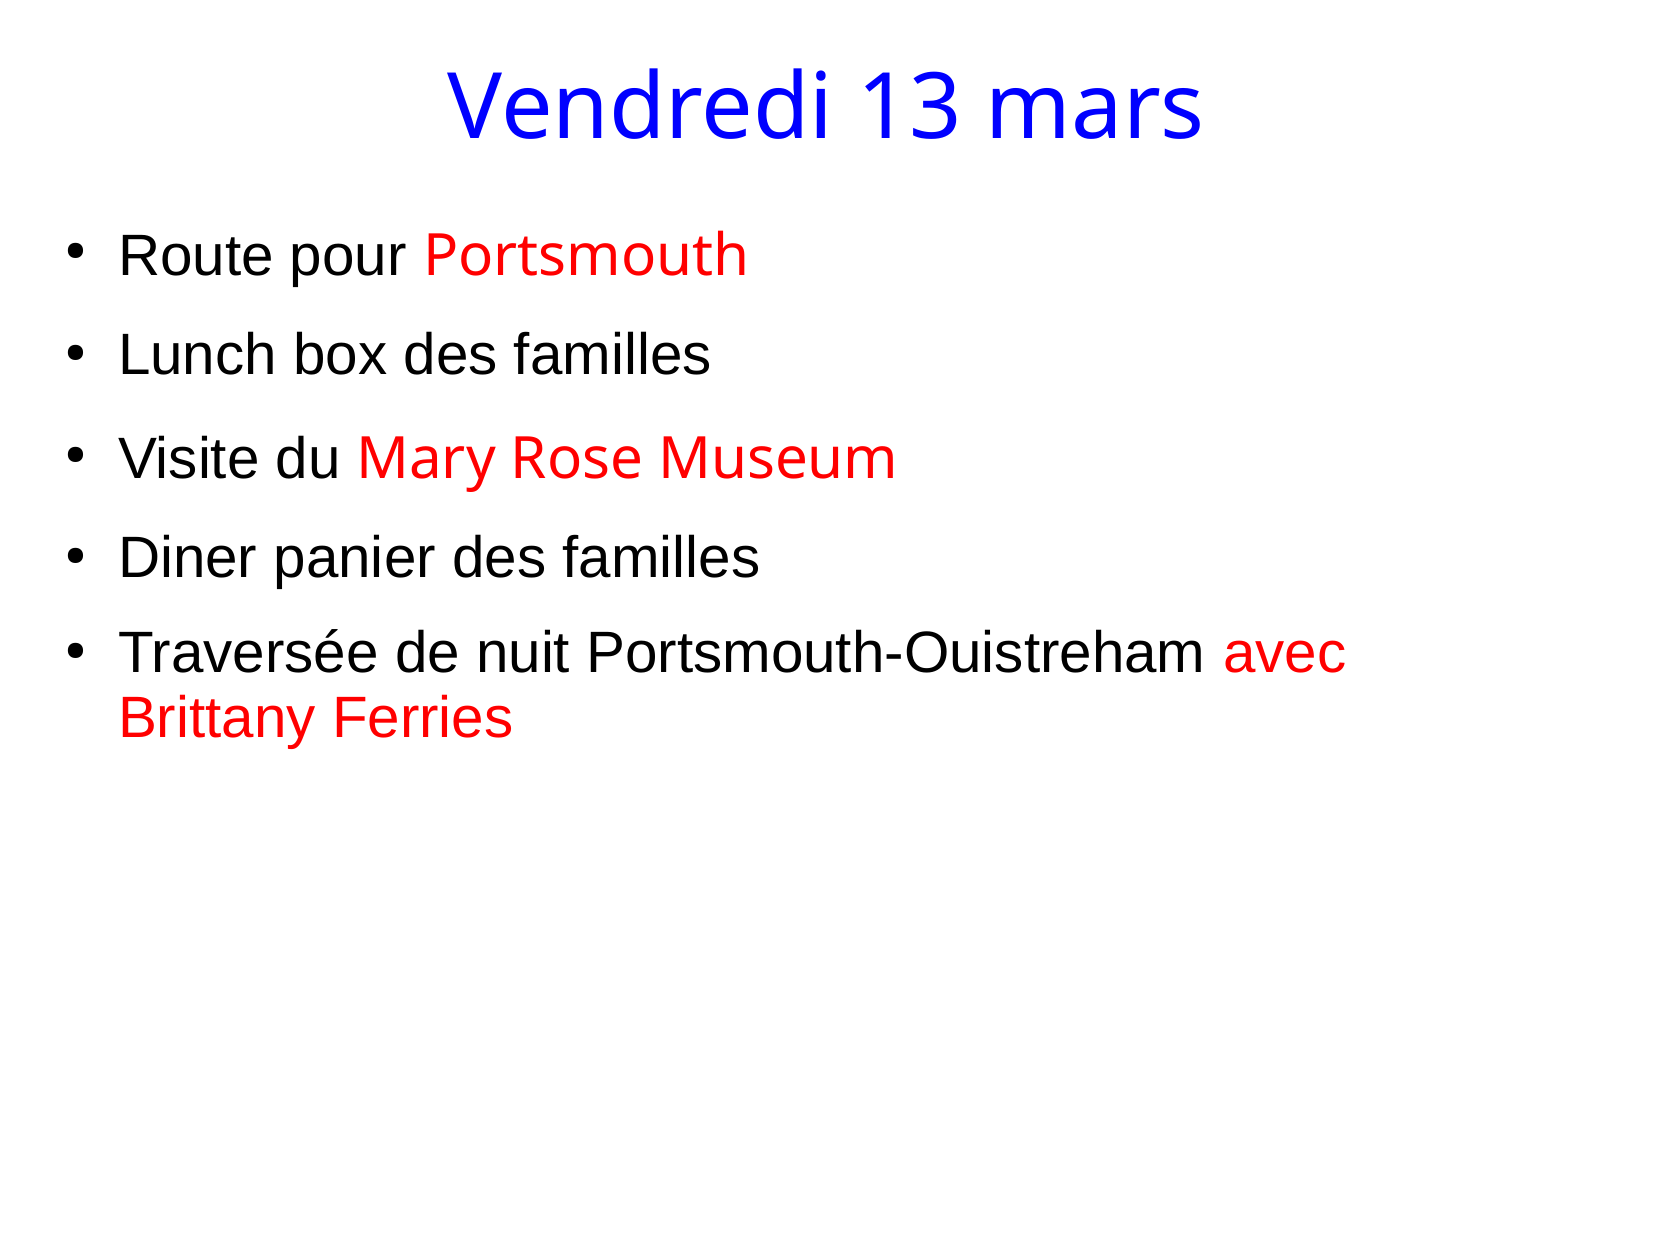

# Vendredi 13 mars
Route pour Portsmouth
Lunch box des familles
Visite du Mary Rose Museum
Diner panier des familles
Traversée de nuit Portsmouth-Ouistreham avec Brittany Ferries